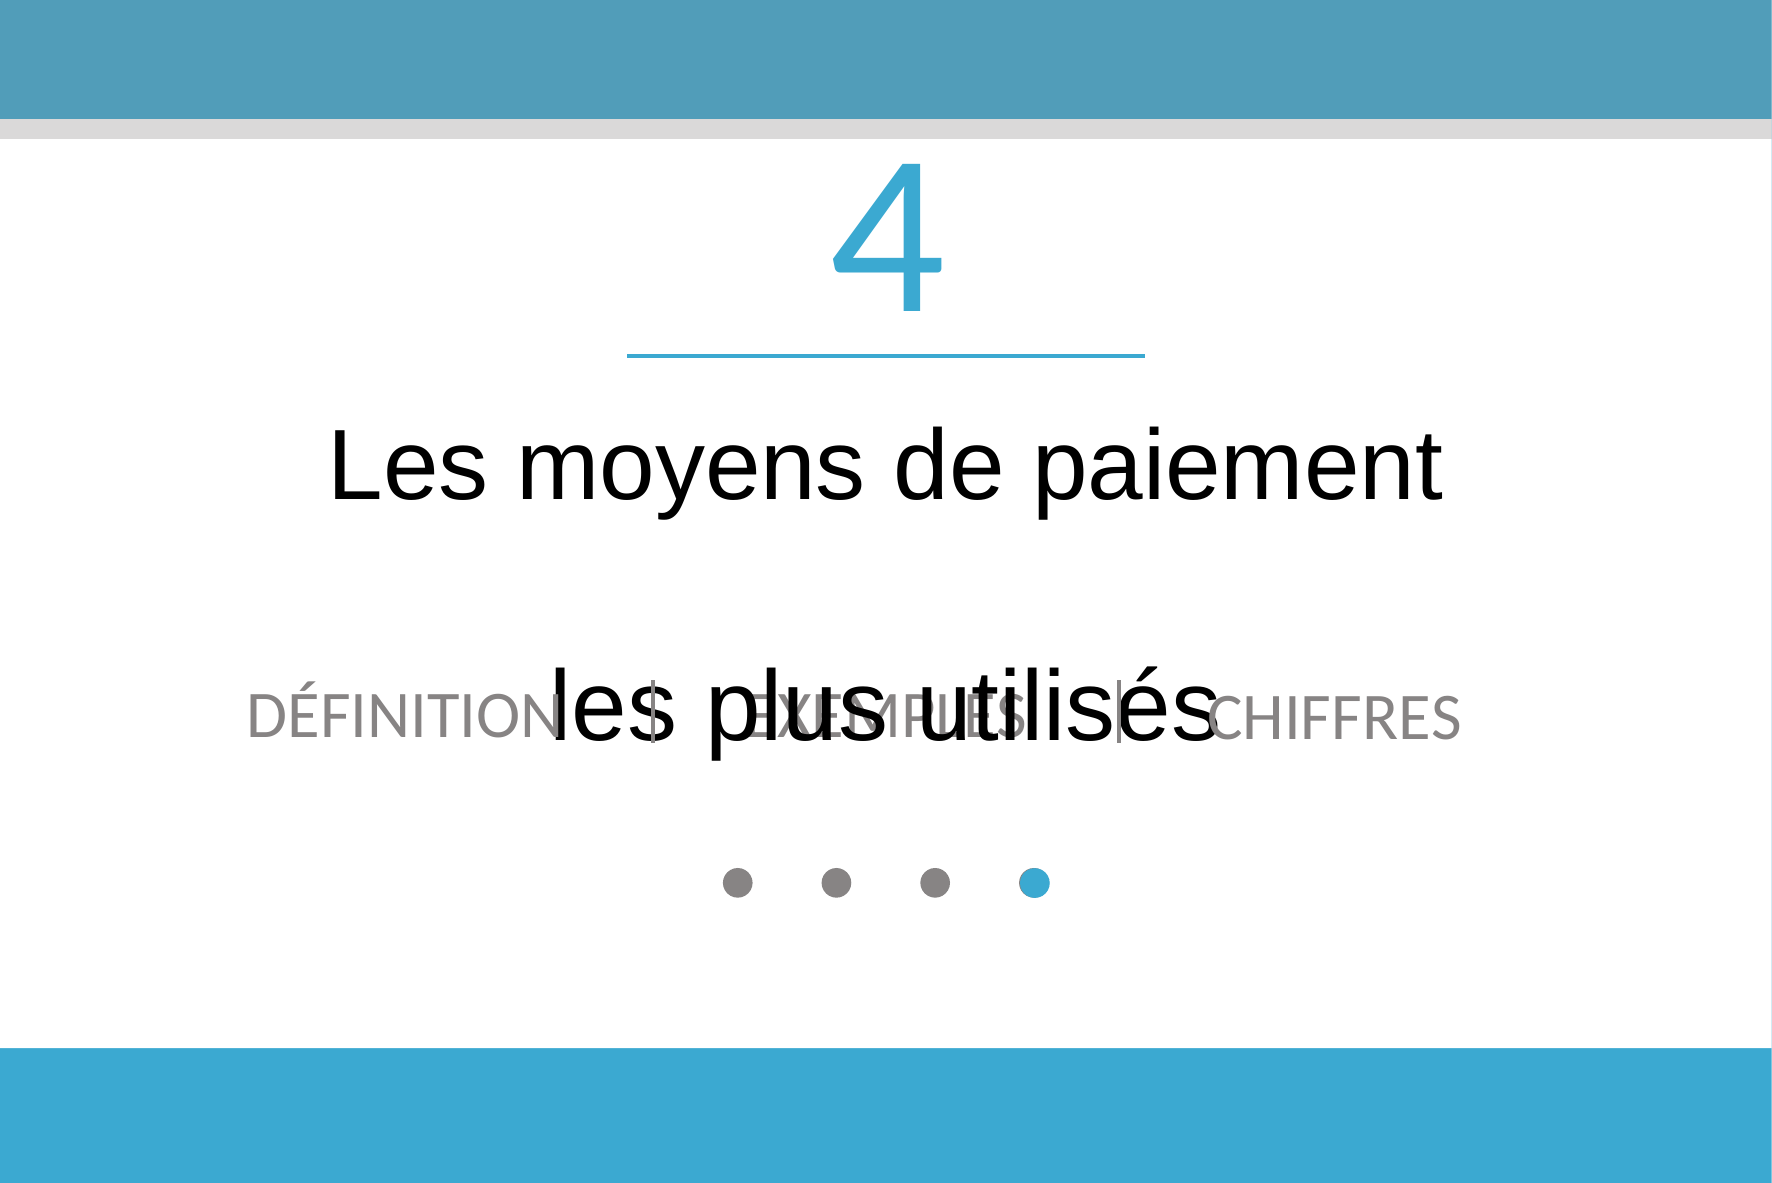

# 4
Les moyens de paiement
les plus utilisés
DÉFINITION
EXEMPLES
CHIFFRES